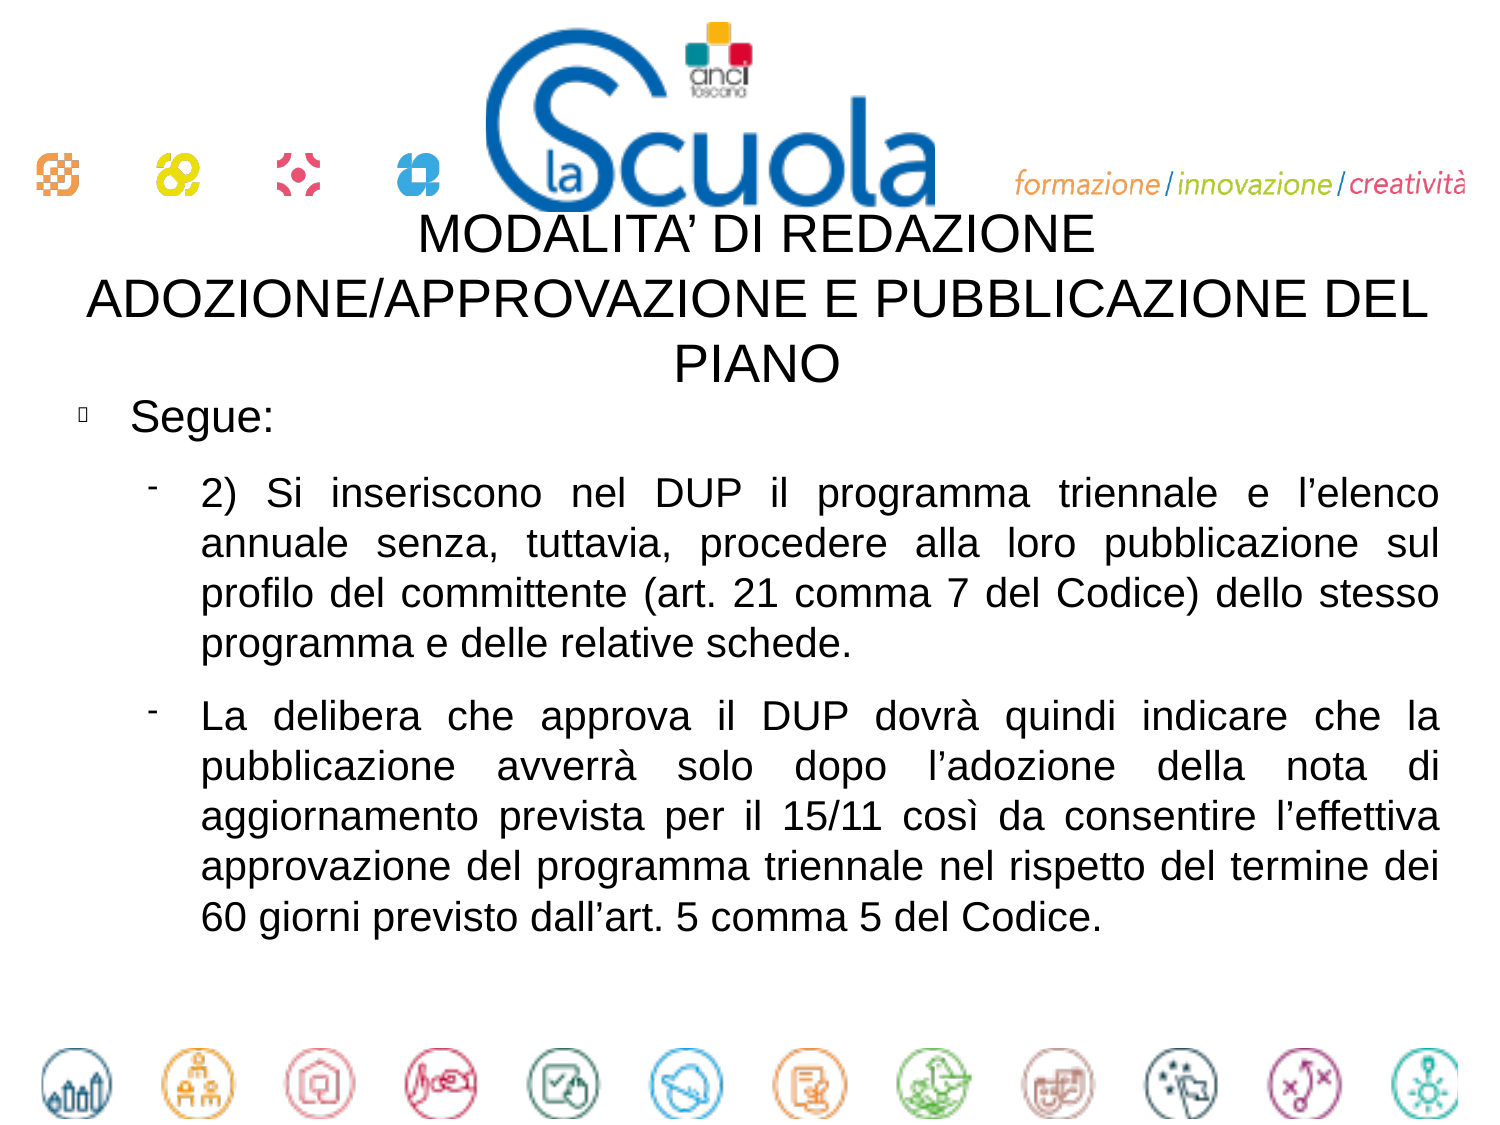

MODALITA’ DI REDAZIONE ADOZIONE/APPROVAZIONE E PUBBLICAZIONE DEL PIANO
Segue:
2) Si inseriscono nel DUP il programma triennale e l’elenco annuale senza, tuttavia, procedere alla loro pubblicazione sul profilo del committente (art. 21 comma 7 del Codice) dello stesso programma e delle relative schede.
La delibera che approva il DUP dovrà quindi indicare che la pubblicazione avverrà solo dopo l’adozione della nota di aggiornamento prevista per il 15/11 così da consentire l’effettiva approvazione del programma triennale nel rispetto del termine dei 60 giorni previsto dall’art. 5 comma 5 del Codice.